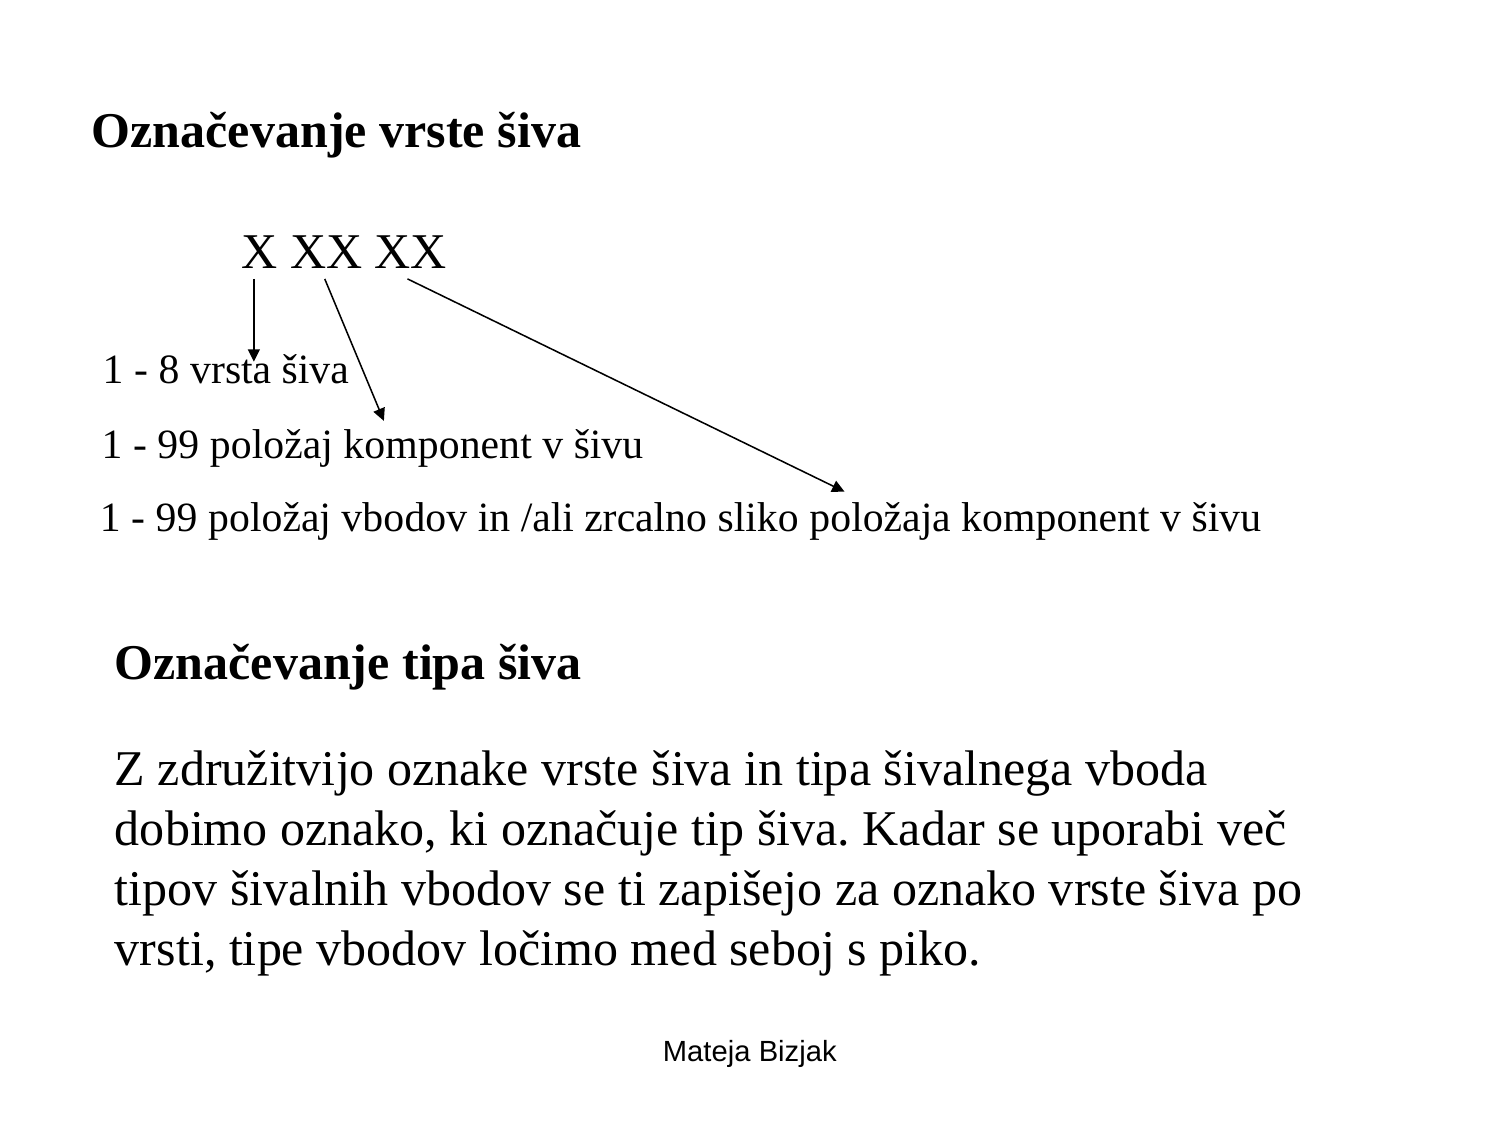

# Označevanje vrste šiva
		X XX XX
1 - 8 vrsta šiva
1 - 99 položaj komponent v šivu
1 - 99 položaj vbodov in /ali zrcalno sliko položaja komponent v šivu
Označevanje tipa šiva
Z združitvijo oznake vrste šiva in tipa šivalnega vboda dobimo oznako, ki označuje tip šiva. Kadar se uporabi več tipov šivalnih vbodov se ti zapišejo za oznako vrste šiva po vrsti, tipe vbodov ločimo med seboj s piko.
Mateja Bizjak